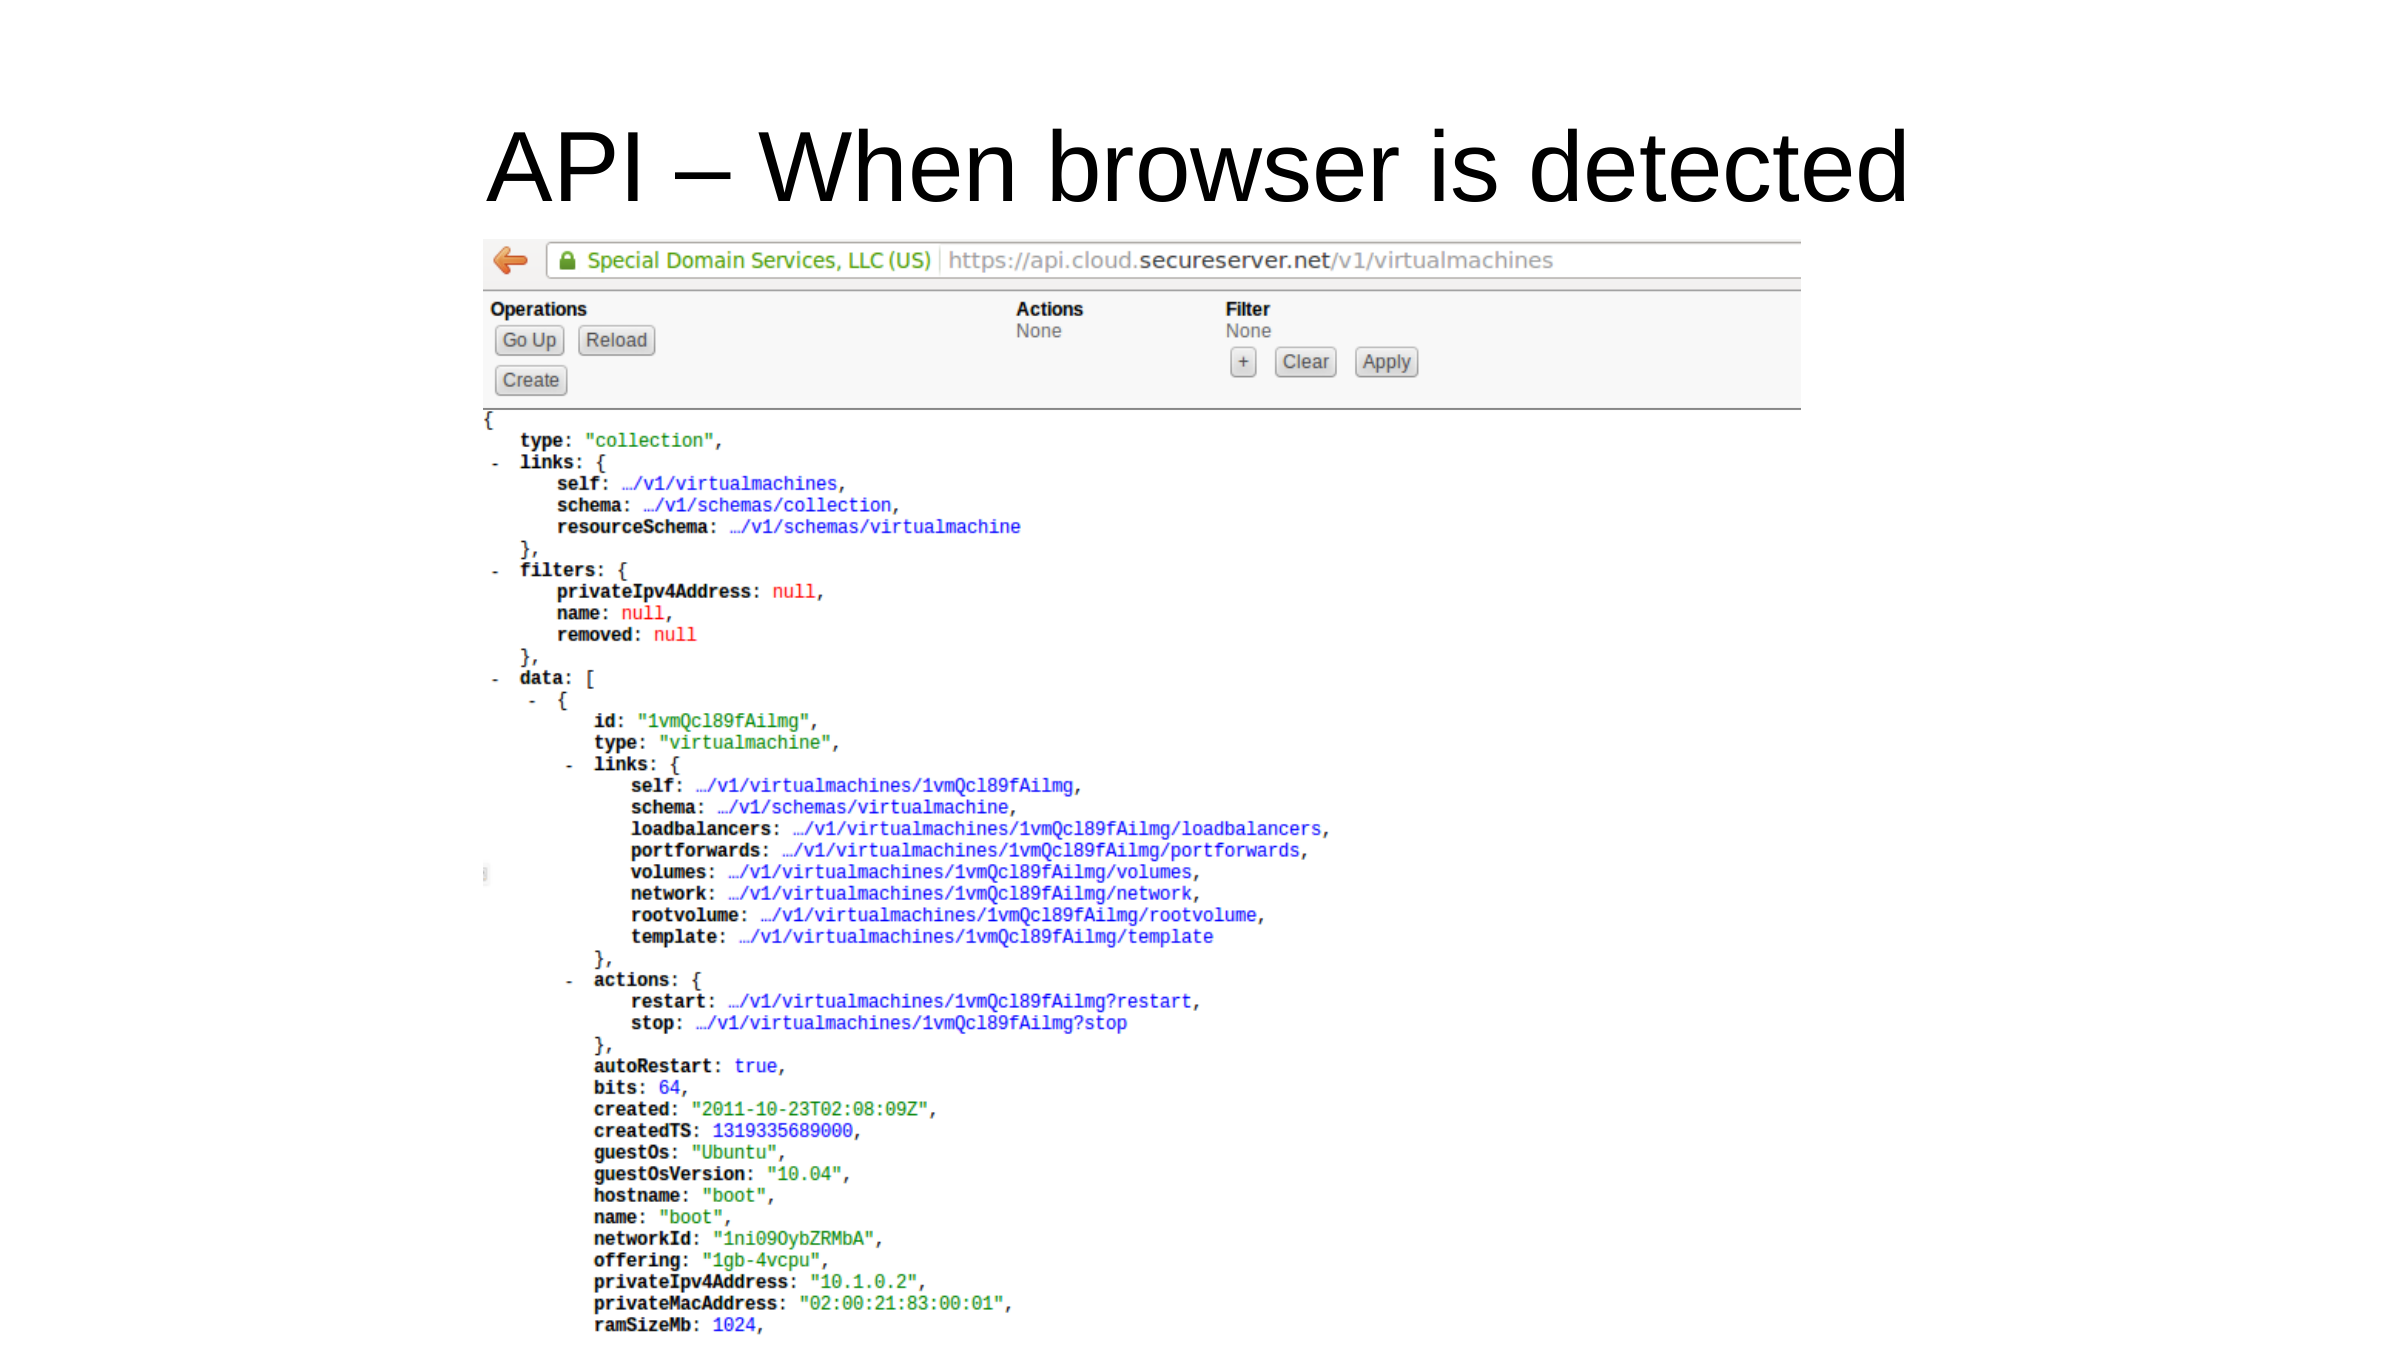

# API – When browser is detected